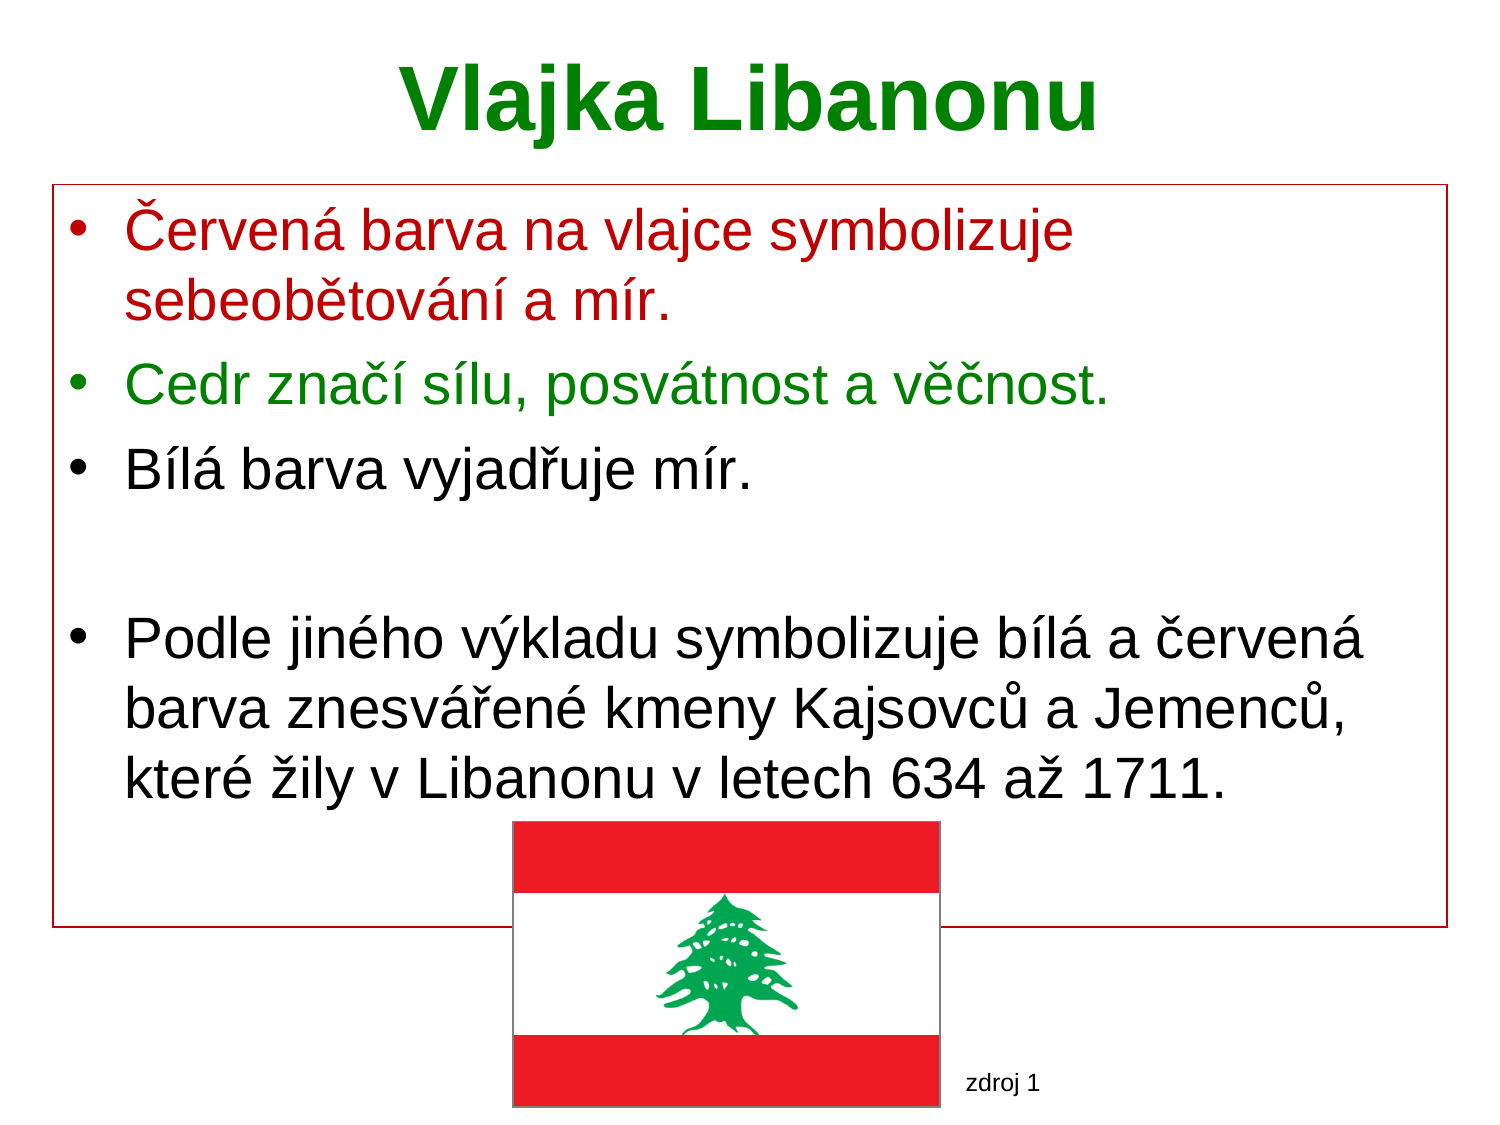

# Vlajka Libanonu
Červená barva na vlajce symbolizuje sebeobětování a mír.
Cedr značí sílu, posvátnost a věčnost.
Bílá barva vyjadřuje mír.
Podle jiného výkladu symbolizuje bílá a červená barva znesvářené kmeny Kajsovců a Jemenců, které žily v Libanonu v letech 634 až 1711.
zdroj 1